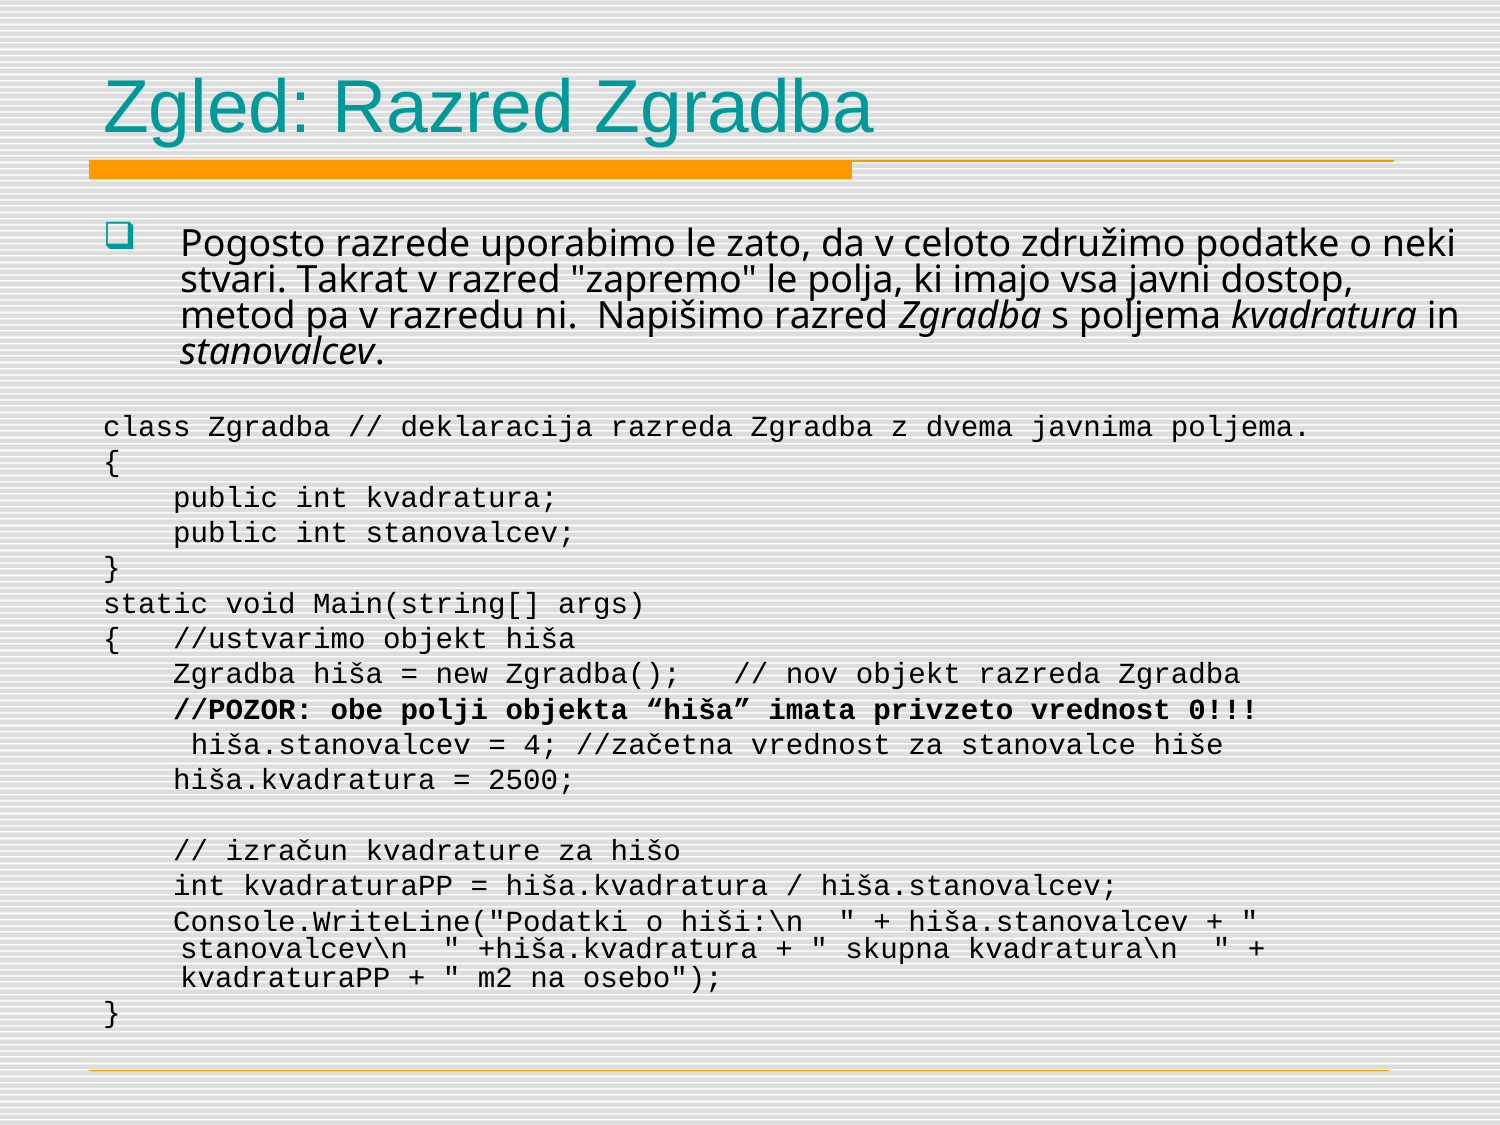

# Zgled: Razred Zgradba
Pogosto razrede uporabimo le zato, da v celoto združimo podatke o neki stvari. Takrat v razred "zapremo" le polja, ki imajo vsa javni dostop, metod pa v razredu ni. Napišimo razred Zgradba s poljema kvadratura in stanovalcev.
class Zgradba // deklaracija razreda Zgradba z dvema javnima poljema.
{
 public int kvadratura;
 public int stanovalcev;
}
static void Main(string[] args)
{ //ustvarimo objekt hiša
 Zgradba hiša = new Zgradba(); // nov objekt razreda Zgradba
 //POZOR: obe polji objekta “hiša” imata privzeto vrednost 0!!!
 hiša.stanovalcev = 4; //začetna vrednost za stanovalce hiše
 hiša.kvadratura = 2500;
 // izračun kvadrature za hišo
 int kvadraturaPP = hiša.kvadratura / hiša.stanovalcev;
 Console.WriteLine("Podatki o hiši:\n " + hiša.stanovalcev + " stanovalcev\n " +hiša.kvadratura + " skupna kvadratura\n " + kvadraturaPP + " m2 na osebo");
}